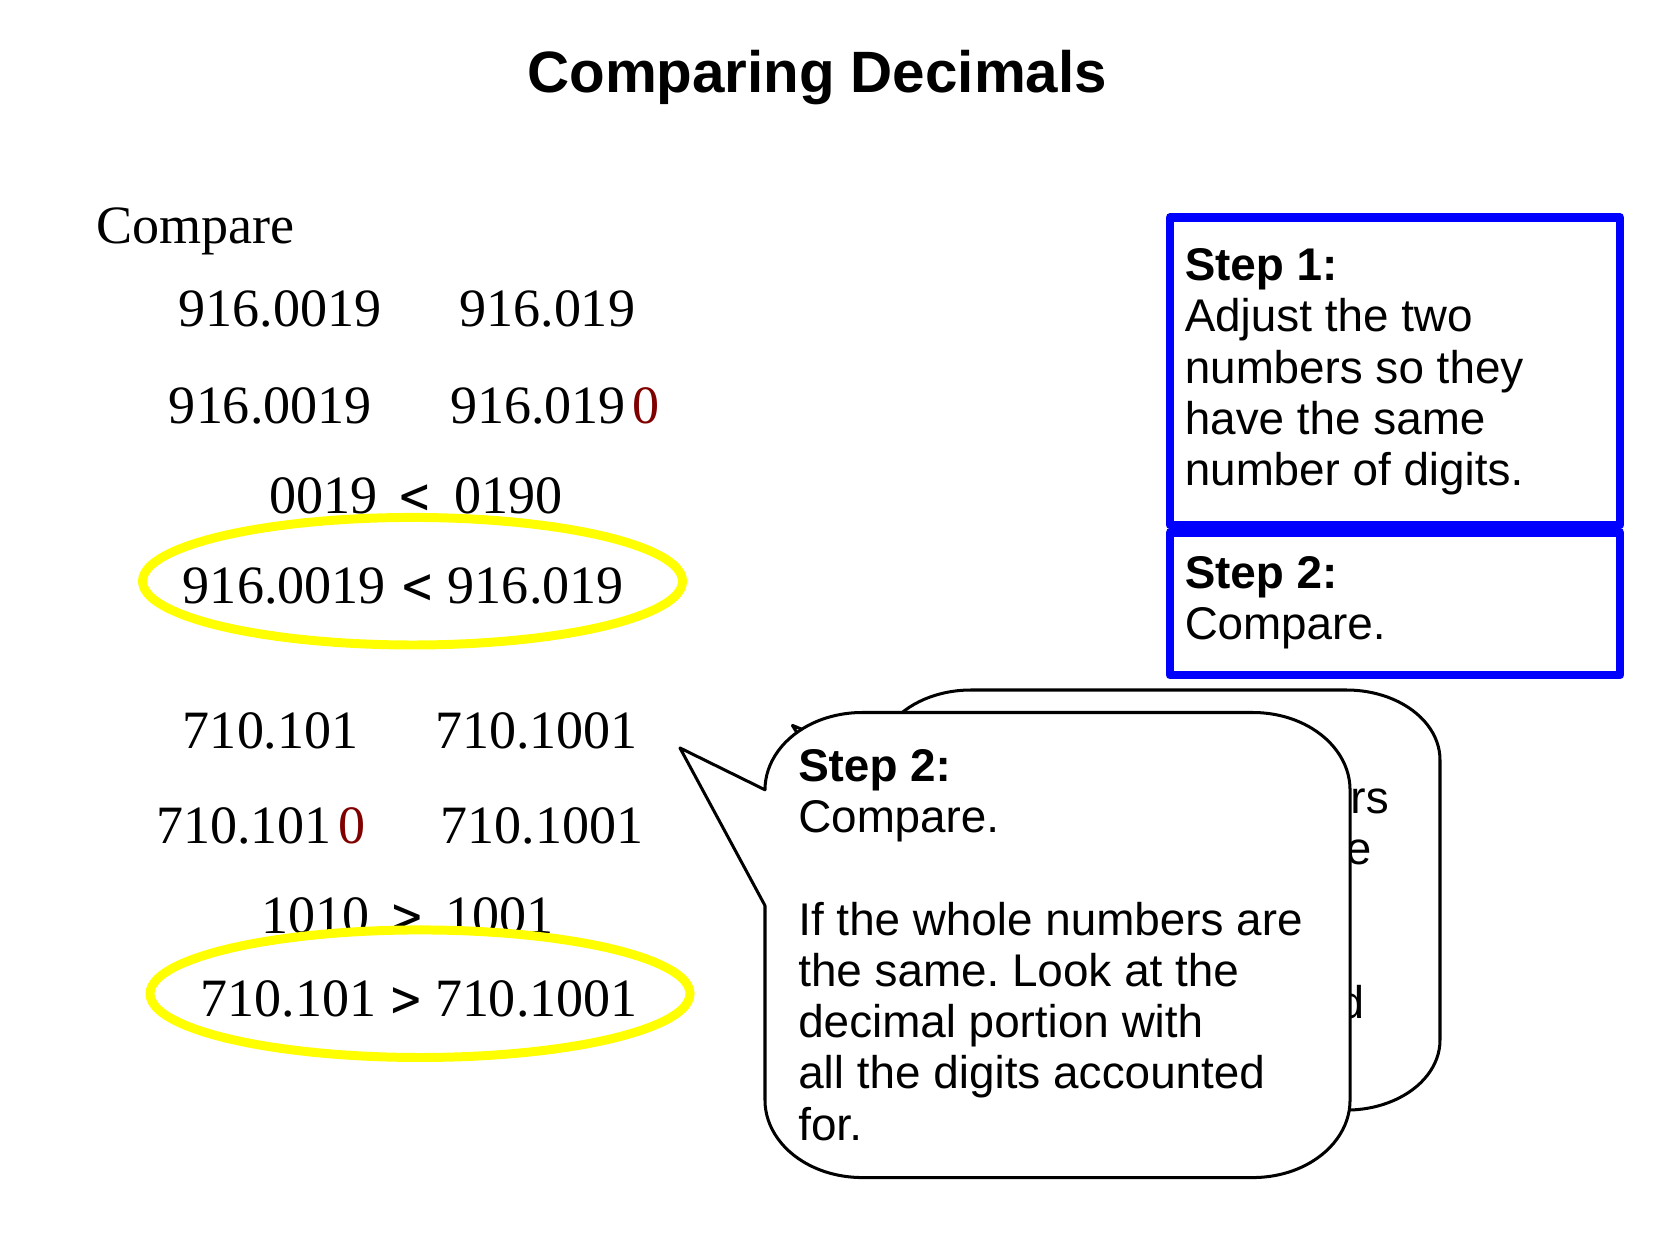

Comparing Decimals
Step 1:
Adjust the two numbers so they have the same number of digits.
Step 2:
Compare.
Step 1:
Adjust the two numbers
so they have the same
number of digits.
You might have to add
zero(s) as needed.
Step 2:
Compare.
If the whole numbers are
the same. Look at the
decimal portion with
all the digits accounted
for.